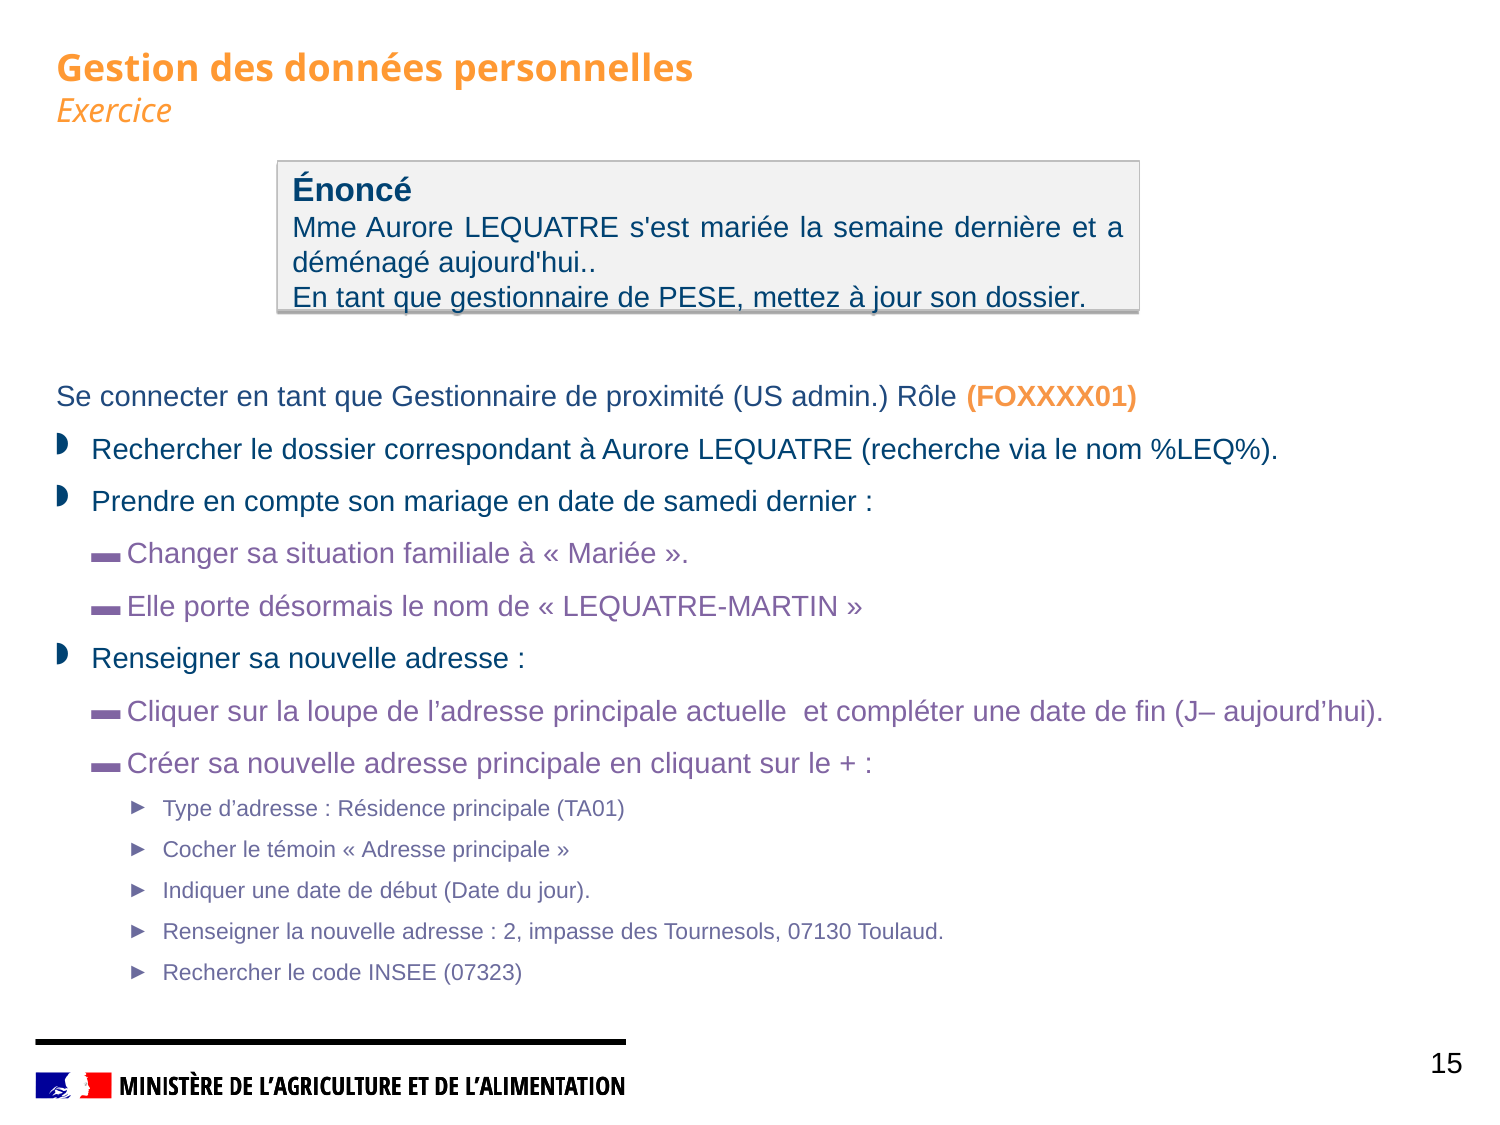

Gestion des données personnelles
Exercice
Énoncé
Mme Aurore LEQUATRE s'est mariée la semaine dernière et a déménagé aujourd'hui..
En tant que gestionnaire de PESE, mettez à jour son dossier.
Se connecter en tant que Gestionnaire de proximité (US admin.) Rôle (FOXXXX01)
Rechercher le dossier correspondant à Aurore LEQUATRE (recherche via le nom %LEQ%).
Prendre en compte son mariage en date de samedi dernier :
Changer sa situation familiale à « Mariée ».
Elle porte désormais le nom de « LEQUATRE-MARTIN »
Renseigner sa nouvelle adresse :
Cliquer sur la loupe de l’adresse principale actuelle et compléter une date de fin (J– aujourd’hui).
Créer sa nouvelle adresse principale en cliquant sur le + :
Type d’adresse : Résidence principale (TA01)
Cocher le témoin « Adresse principale »
Indiquer une date de début (Date du jour).
Renseigner la nouvelle adresse : 2, impasse des Tournesols, 07130 Toulaud.
Rechercher le code INSEE (07323)